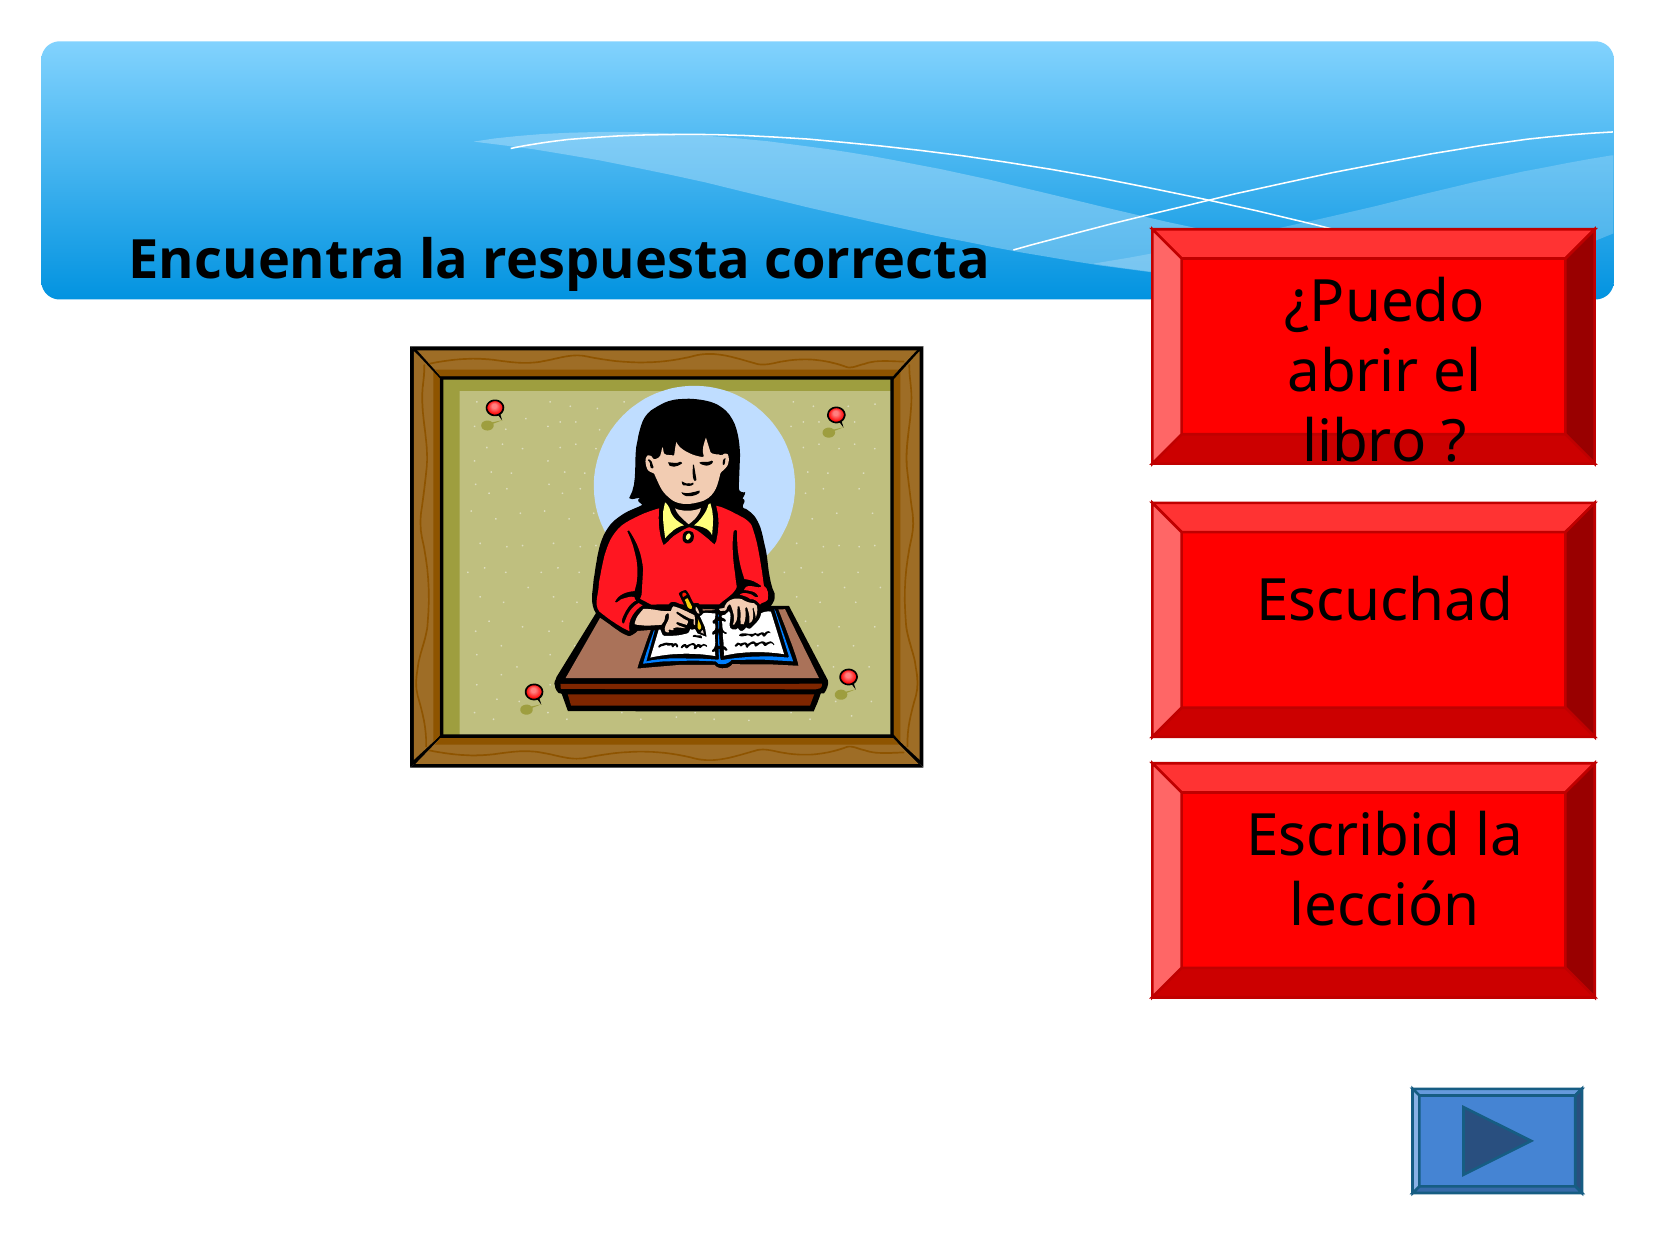

Encuentra la respuesta correcta
¿Puedo abrir el libro ?
Escuchad
Escribid la lección